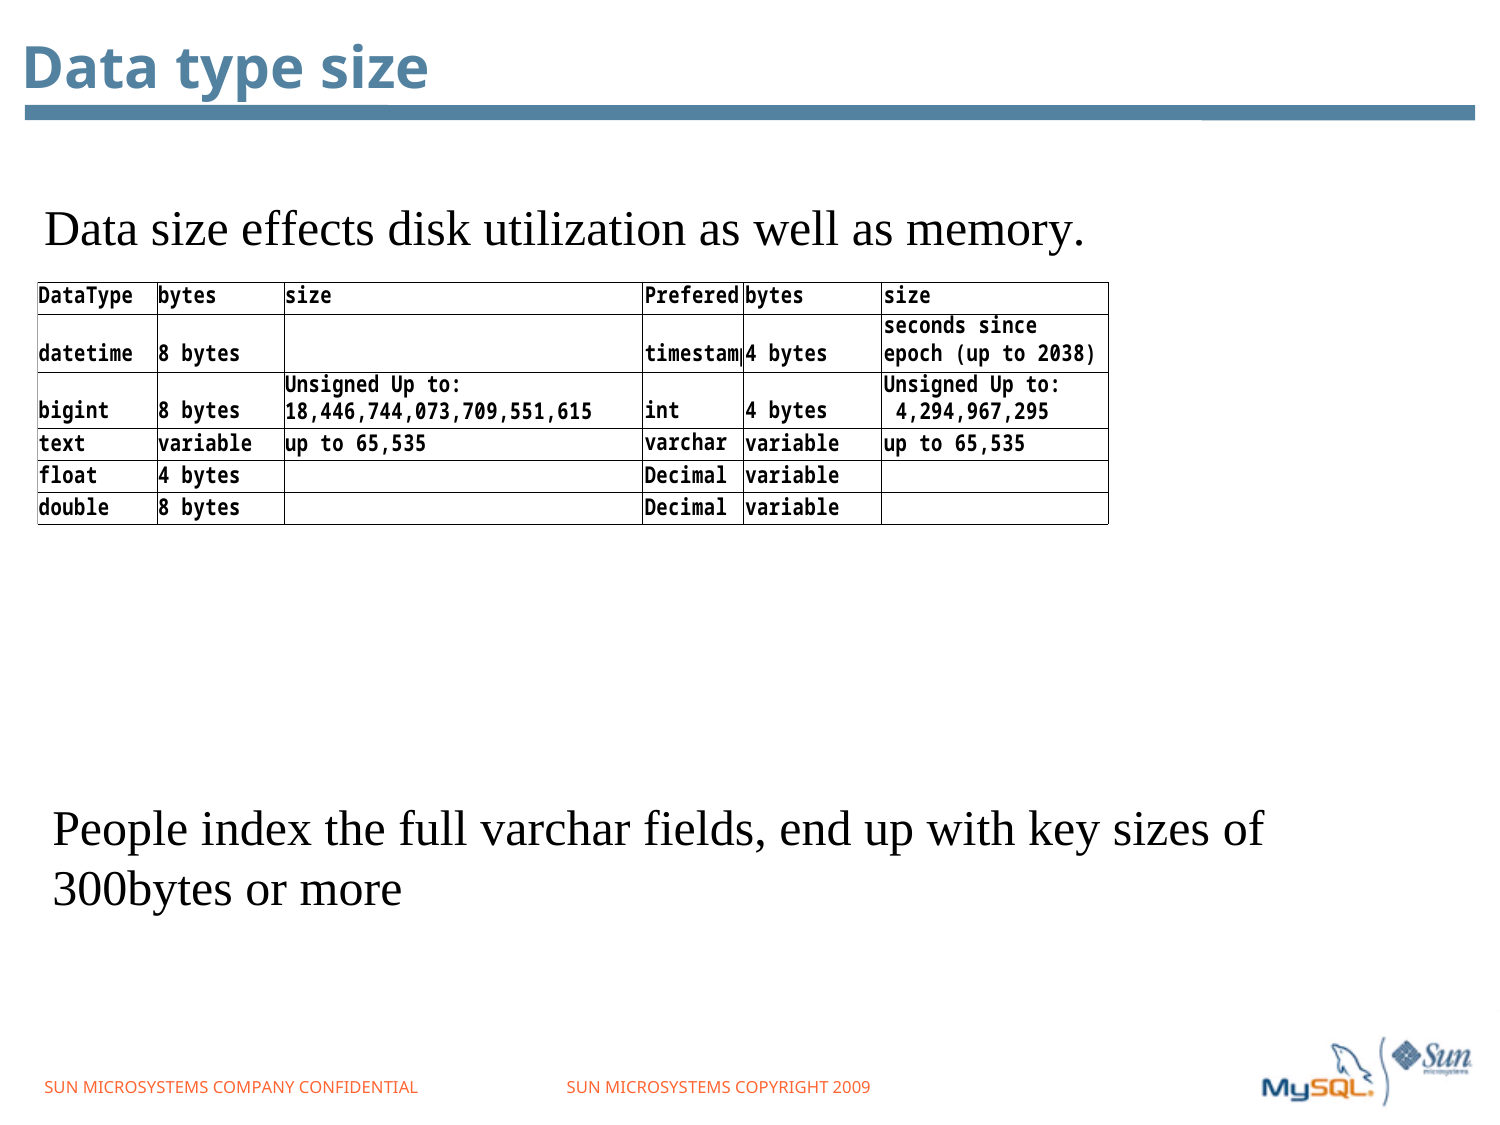

# Data type size
Data size effects disk utilization as well as memory.
People index the full varchar fields, end up with key sizes of 300bytes or more